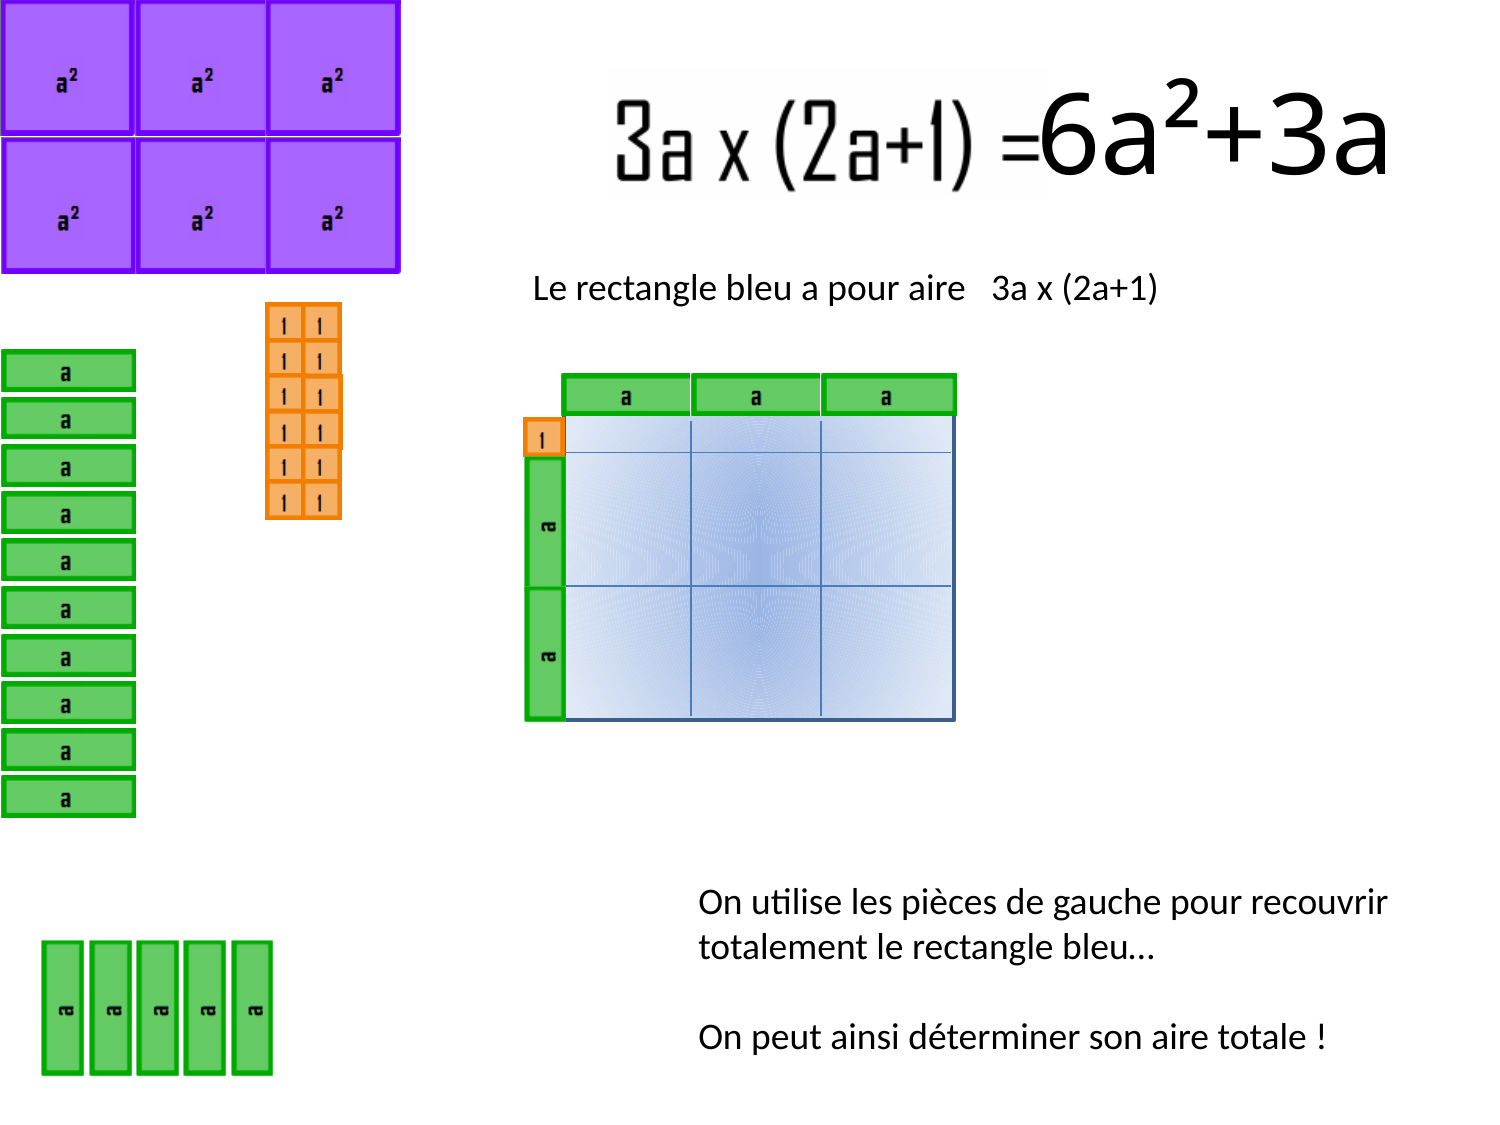

6a²+3a
Le rectangle bleu a pour aire 3a x (2a+1)
On utilise les pièces de gauche pour recouvrir
totalement le rectangle bleu…
On peut ainsi déterminer son aire totale !